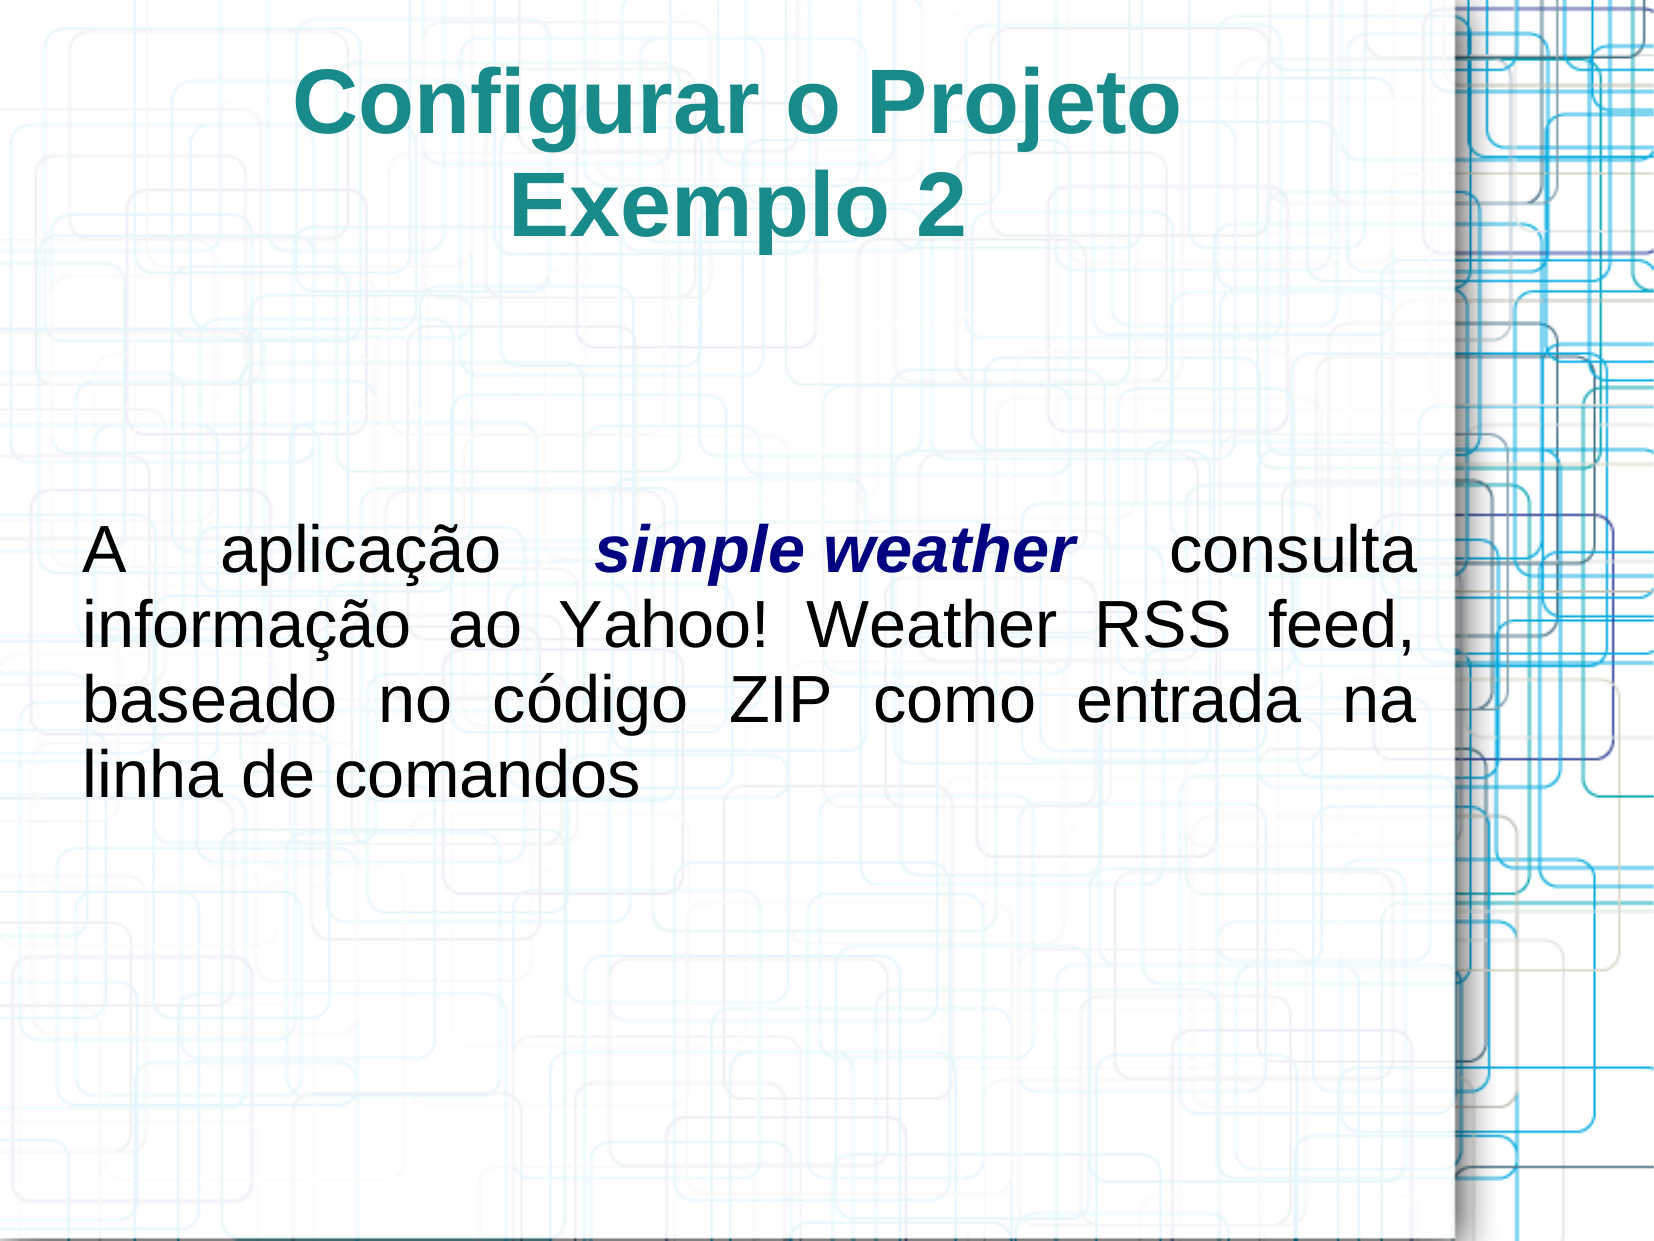

# Configurar o Projeto Exemplo 2
A aplicação simple weather consulta informação ao Yahoo! Weather RSS feed, baseado no código ZIP como entrada na linha de comandos